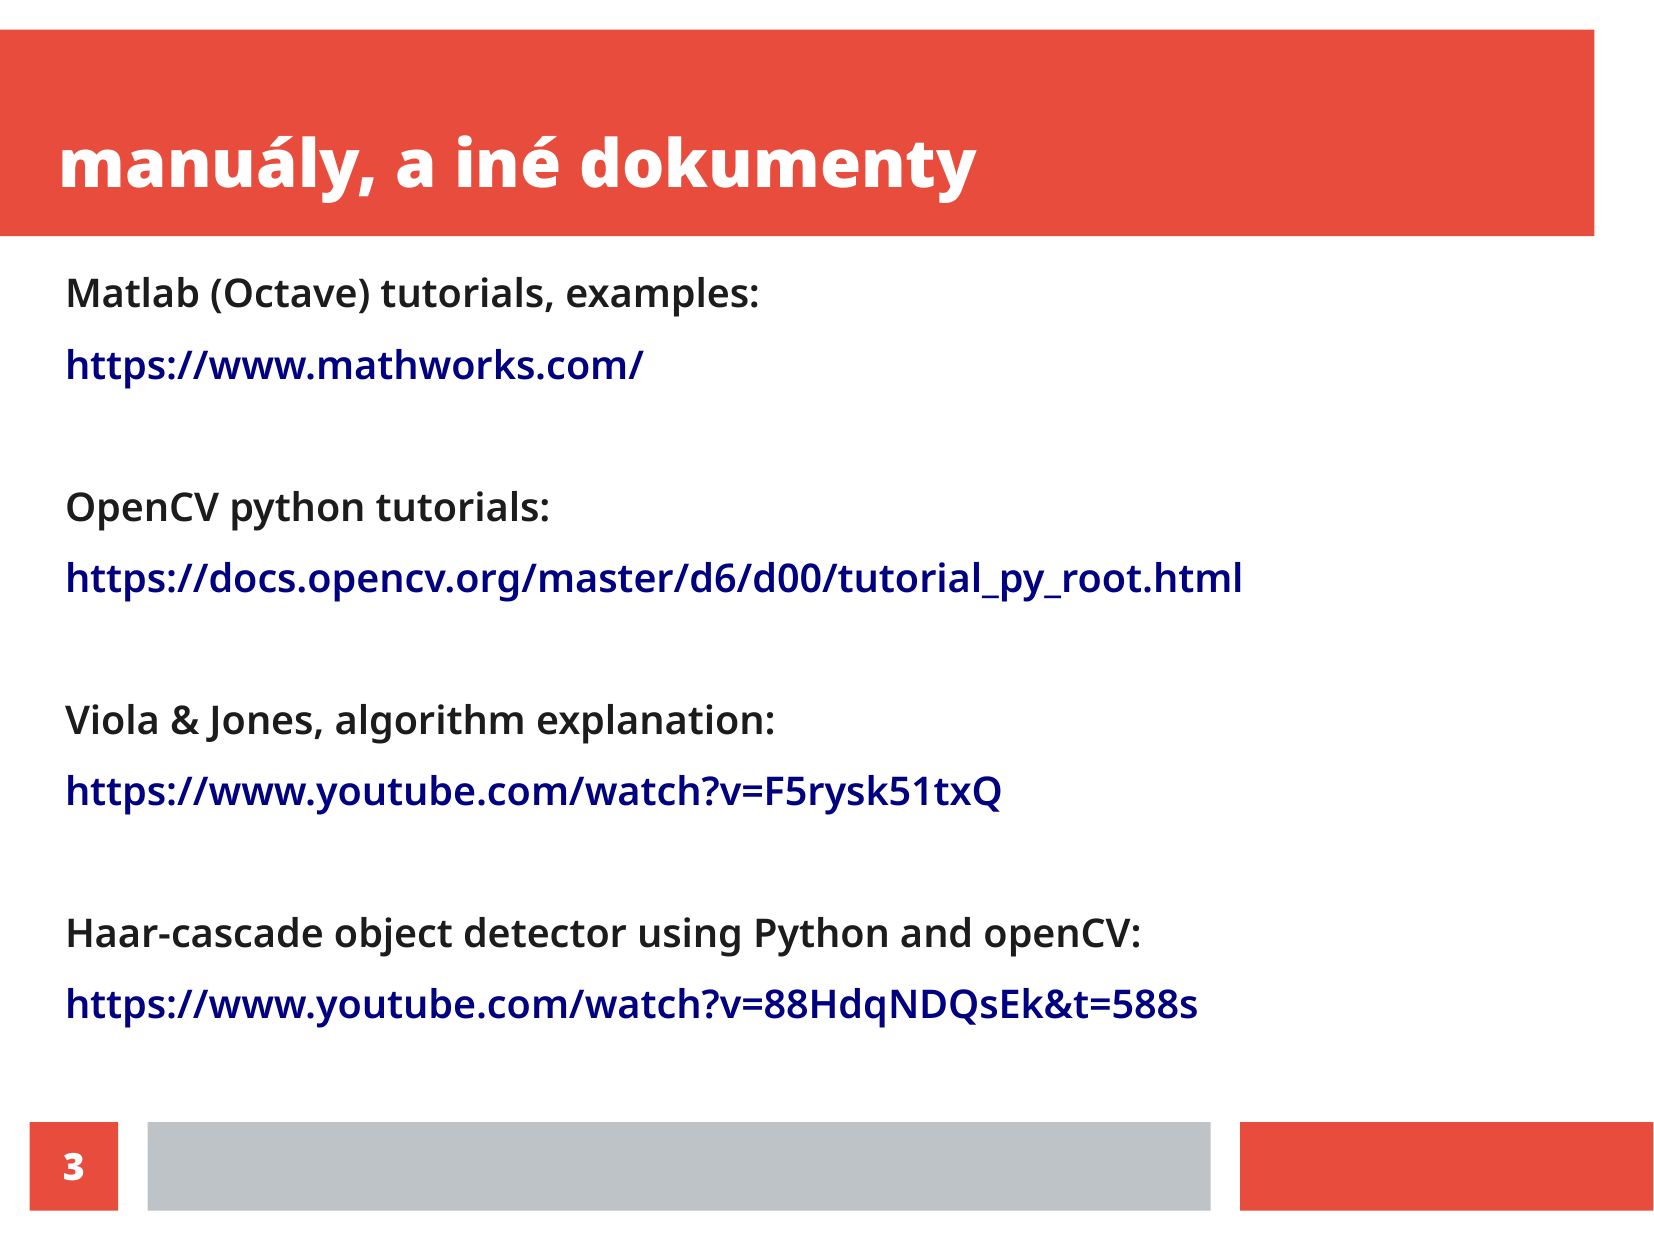

# manuály, a iné dokumenty
Matlab (Octave) tutorials, examples:
https://www.mathworks.com/
OpenCV python tutorials:
https://docs.opencv.org/master/d6/d00/tutorial_py_root.html
Viola & Jones, algorithm explanation:
https://www.youtube.com/watch?v=F5rysk51txQ
Haar-cascade object detector using Python and openCV:
https://www.youtube.com/watch?v=88HdqNDQsEk&t=588s
3